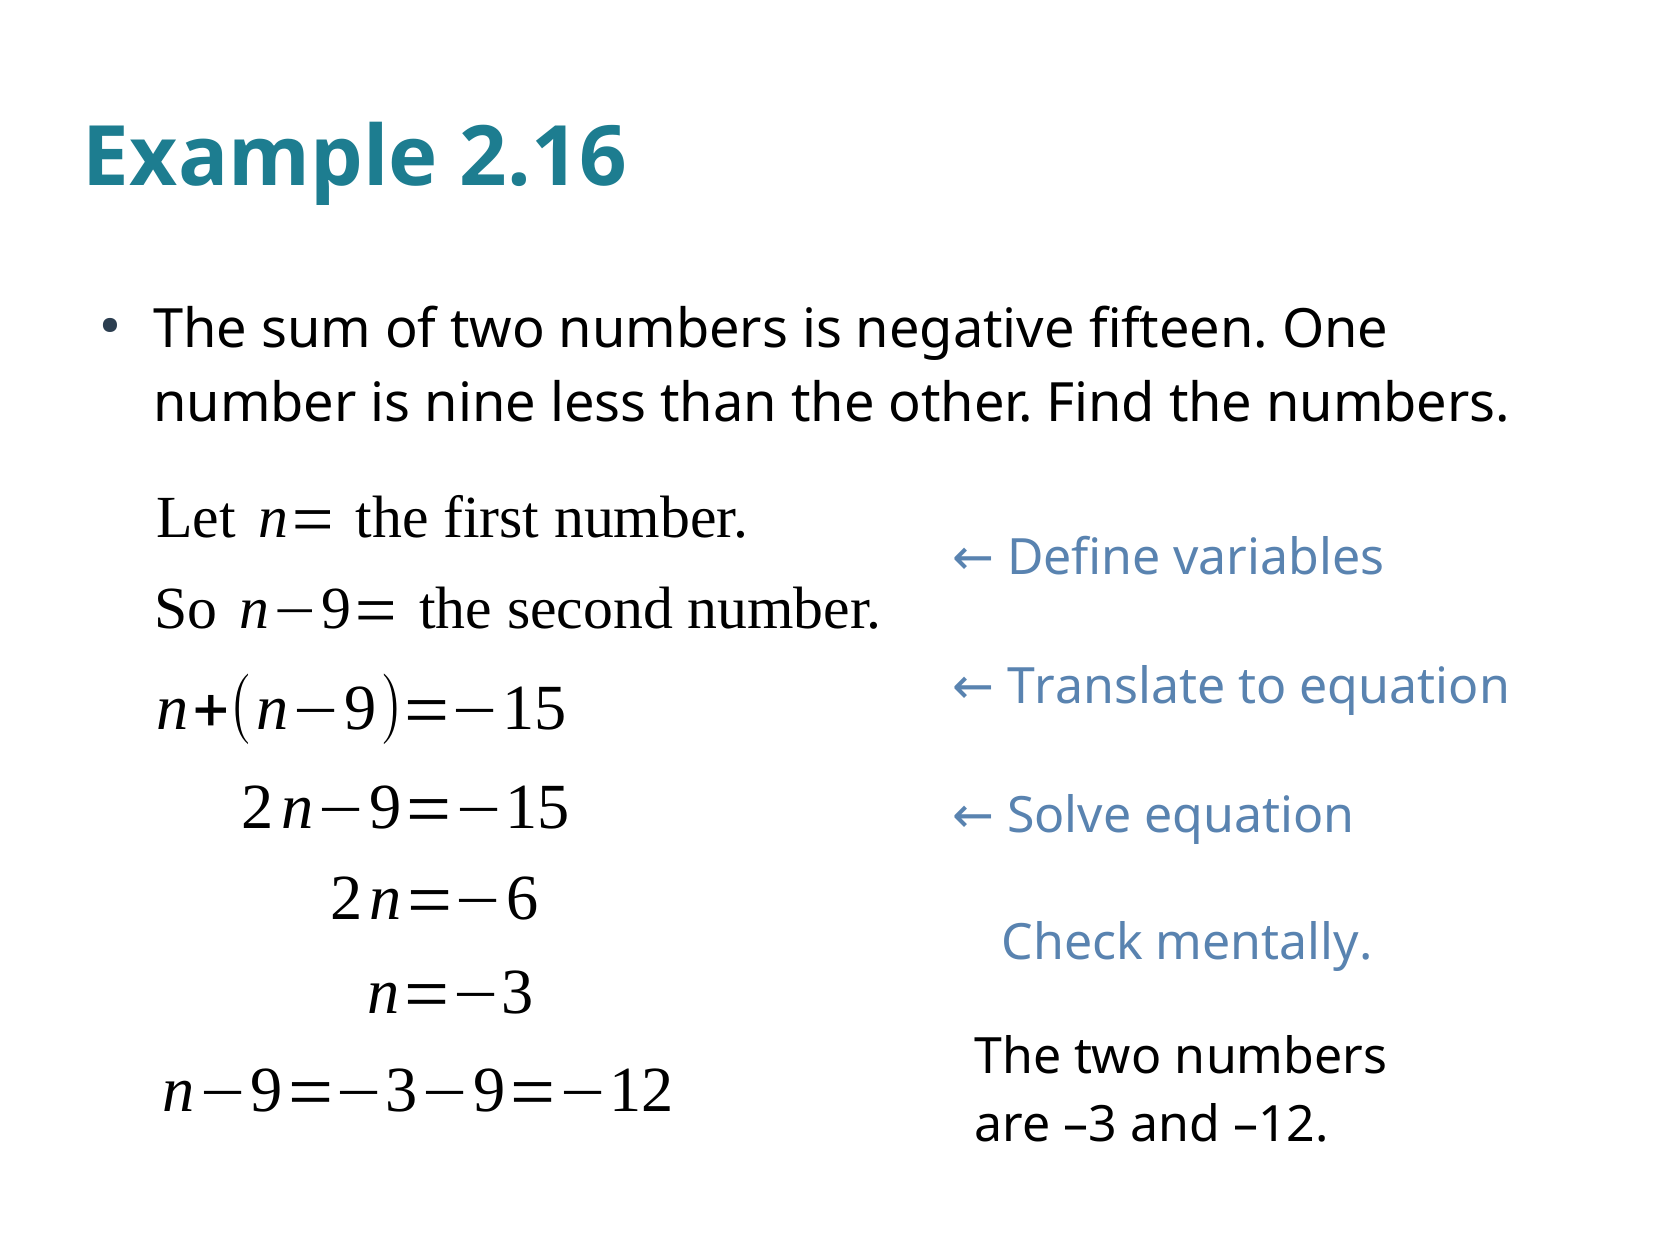

# Example 2.16
The sum of two numbers is negative fifteen. One number is nine less than the other. Find the numbers.
← Define variables
← Translate to equation
← Solve equation
Check mentally.
The two numbers are –3 and –12.